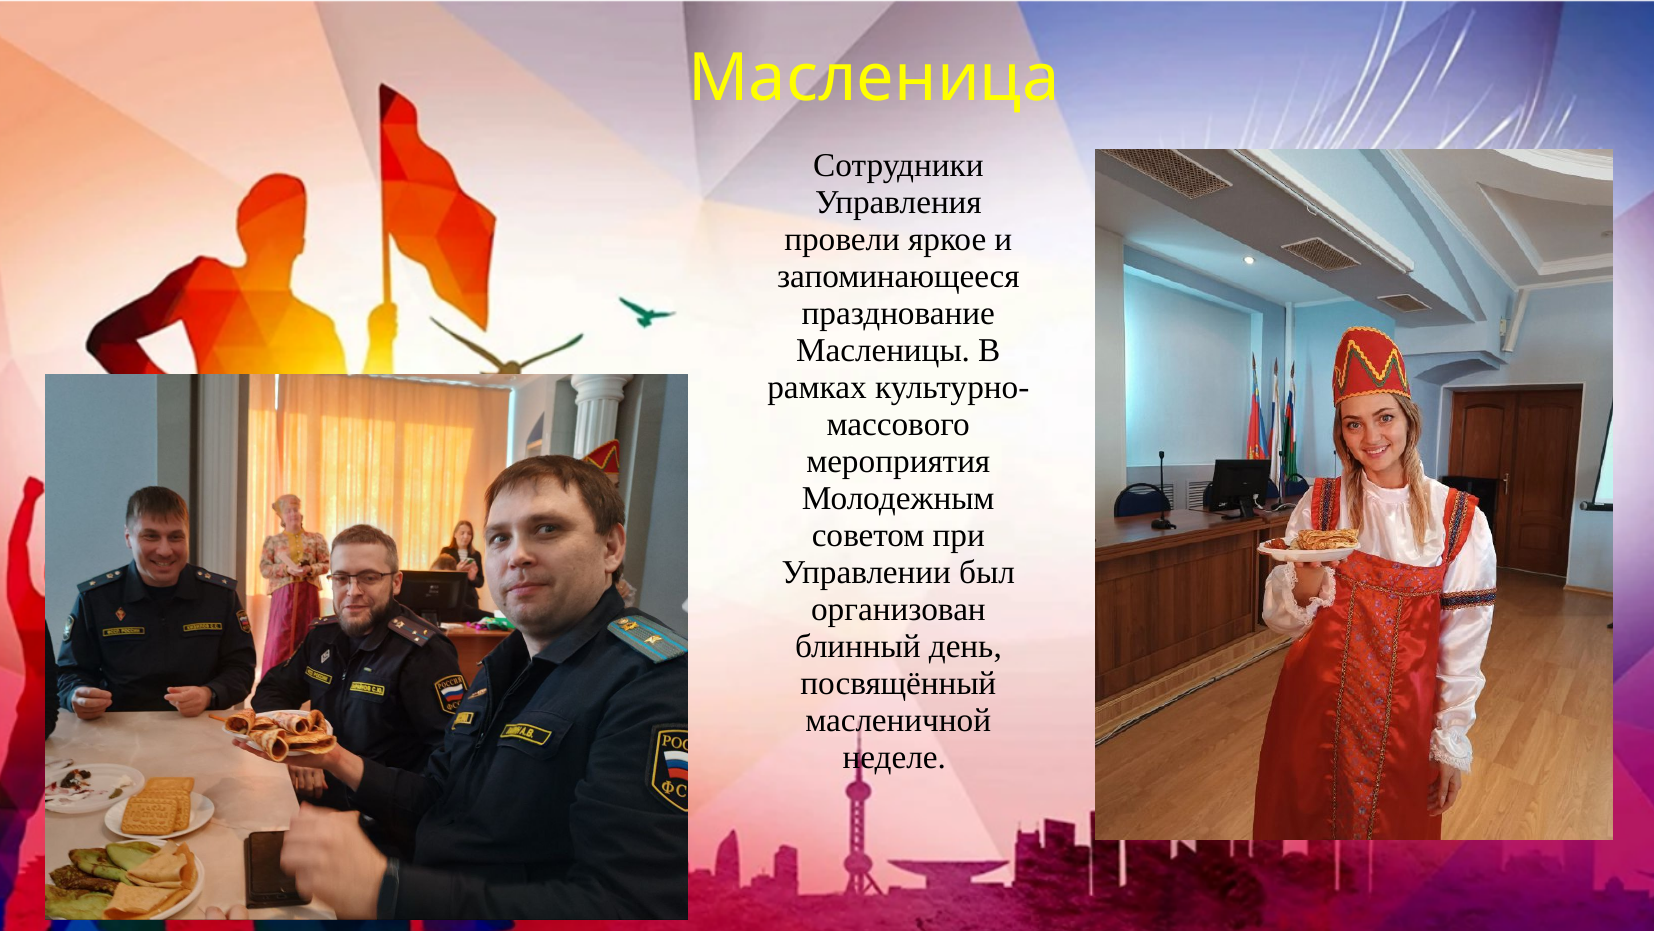

Масленица
Сотрудники Управления провели яркое и запоминающееся празднование Масленицы. В рамках культурно-массового мероприятия Молодежным советом при Управлении был организован блинный день, посвящённый масленичной неделе.